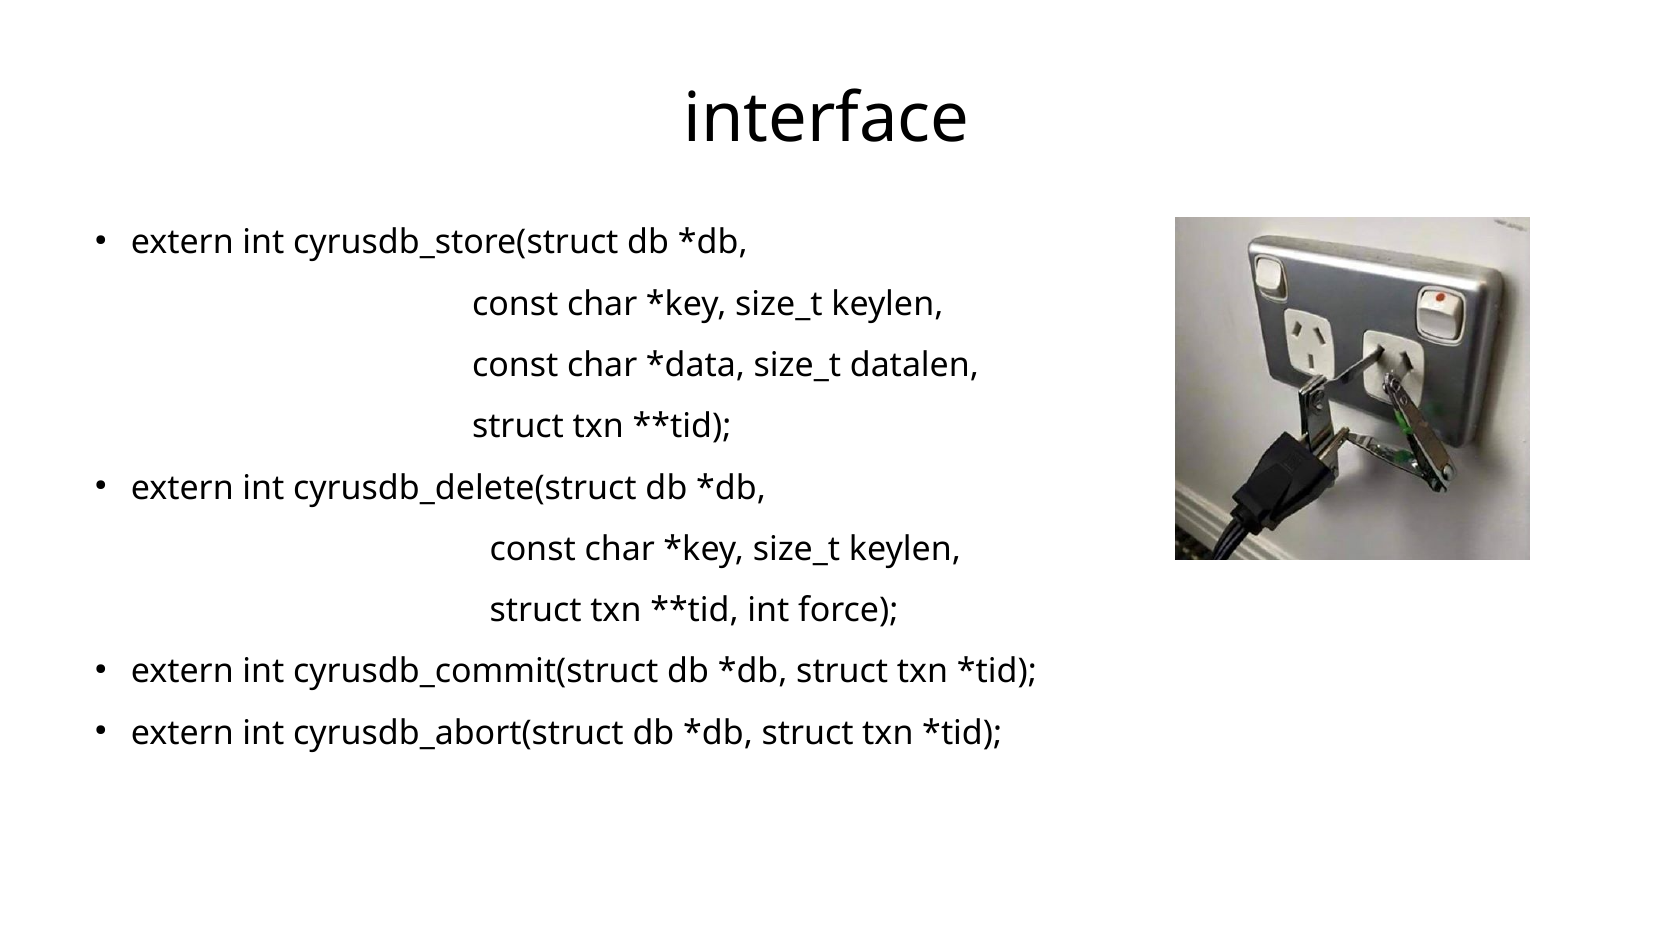

# interface
extern int cyrusdb_store(struct db *db,
 const char *key, size_t keylen,
 const char *data, size_t datalen,
 struct txn **tid);
extern int cyrusdb_delete(struct db *db,
 const char *key, size_t keylen,
 struct txn **tid, int force);
extern int cyrusdb_commit(struct db *db, struct txn *tid);
extern int cyrusdb_abort(struct db *db, struct txn *tid);